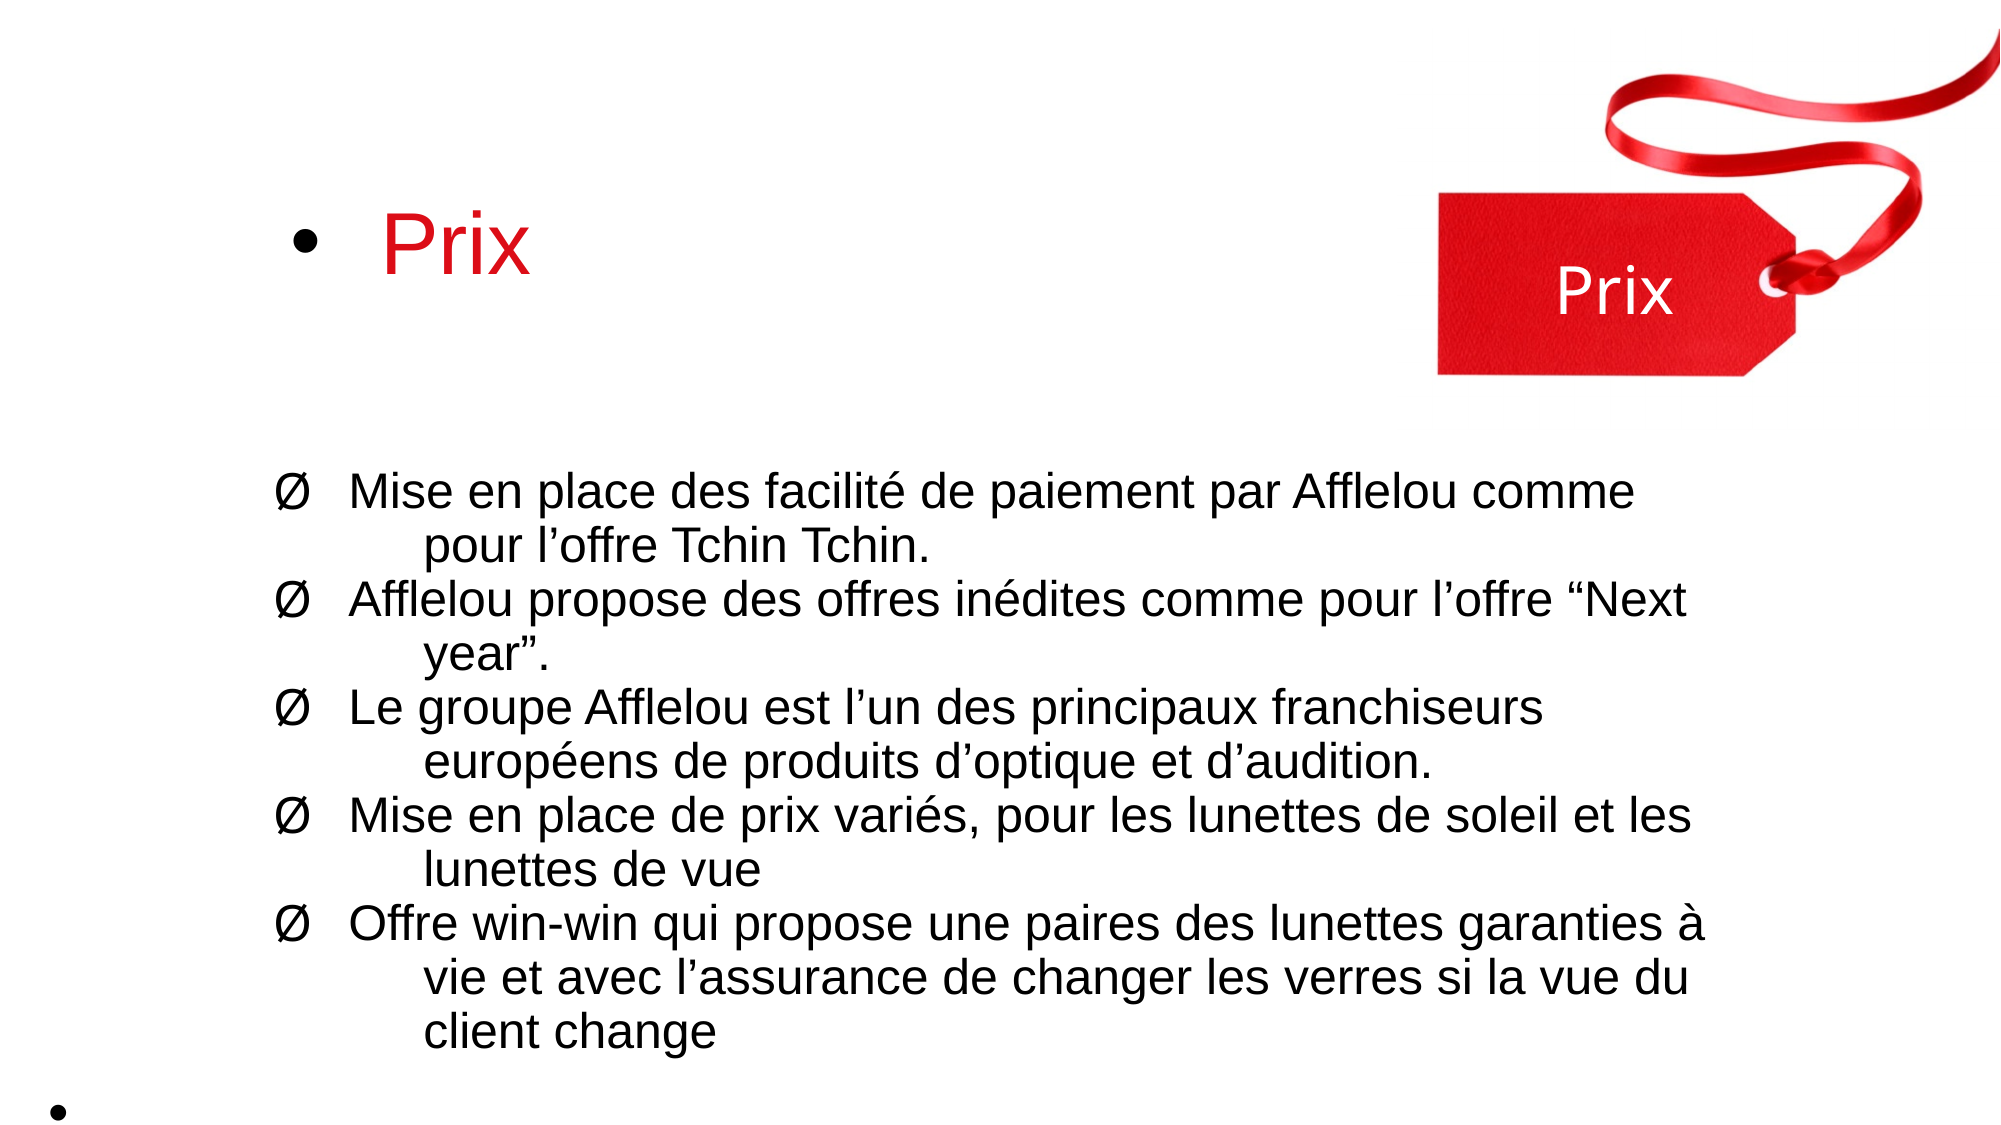

Prix
Prix
# Mise en place des facilité de paiement par Afflelou comme pour l’offre Tchin Tchin.
Afflelou propose des offres inédites comme pour l’offre “Next year”.
Le groupe Afflelou est l’un des principaux franchiseurs européens de produits d’optique et d’audition.
Mise en place de prix variés, pour les lunettes de soleil et les lunettes de vue
Offre win-win qui propose une paires des lunettes garanties à vie et avec l’assurance de changer les verres si la vue du client change